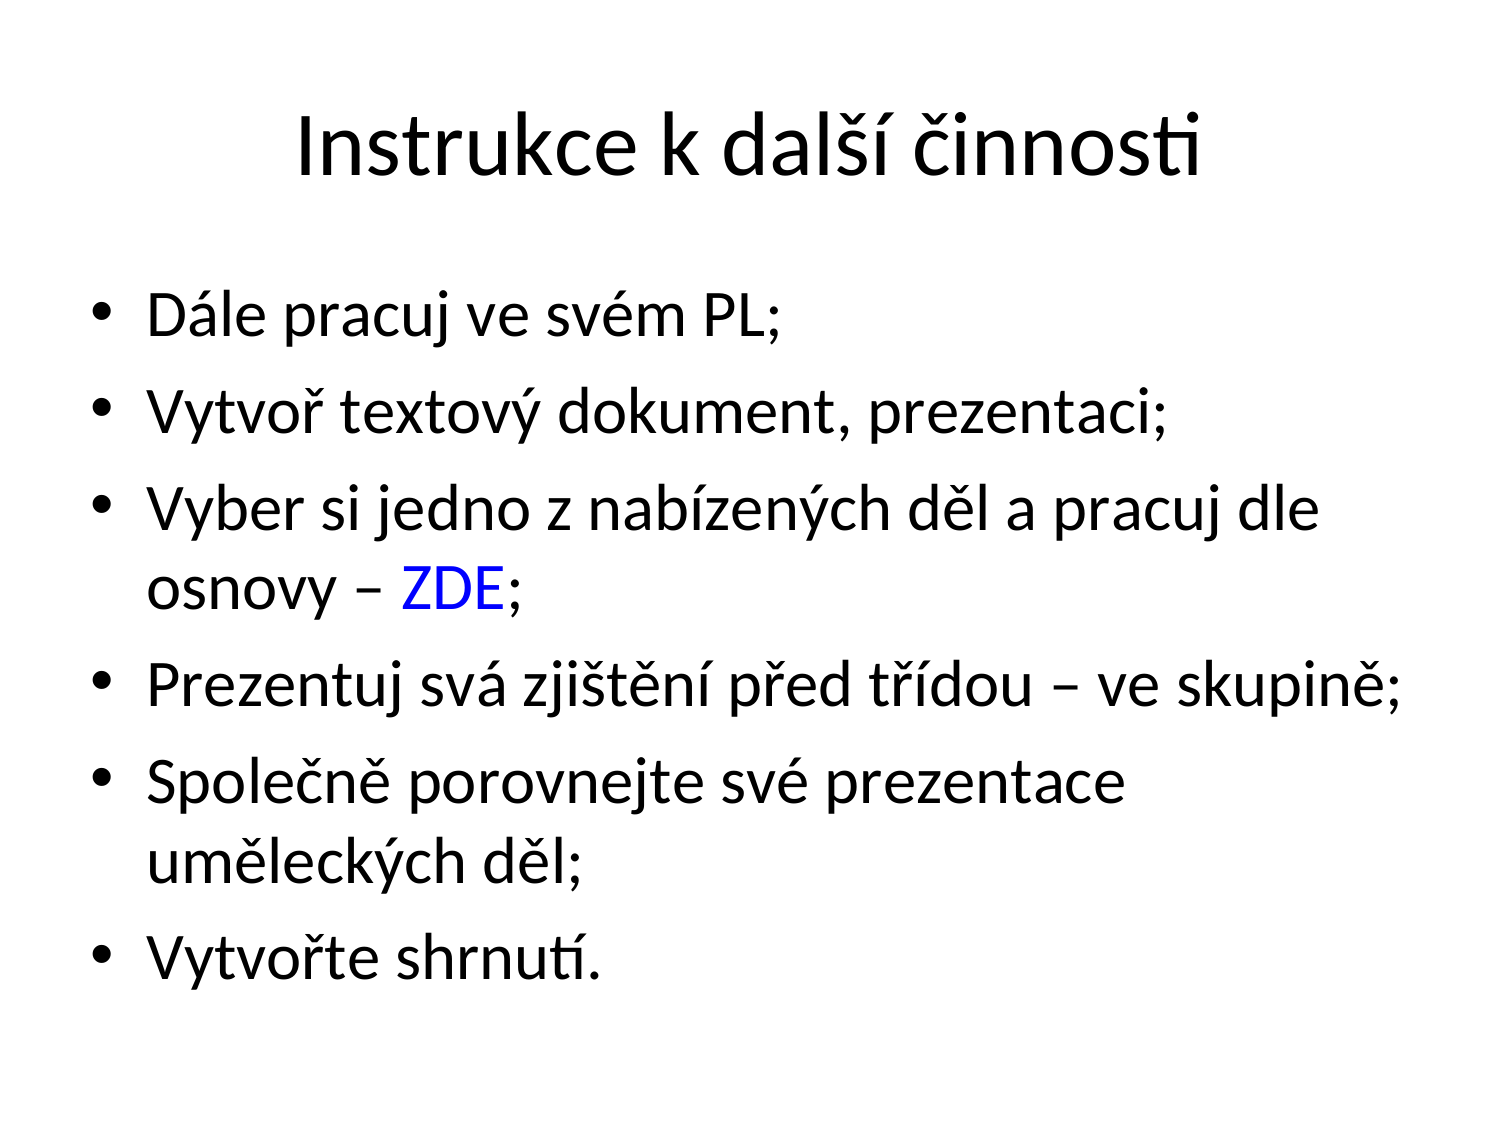

# Instrukce k další činnosti
Dále pracuj ve svém PL;
Vytvoř textový dokument, prezentaci;
Vyber si jedno z nabízených děl a pracuj dle osnovy – ZDE;
Prezentuj svá zjištění před třídou – ve skupině;
Společně porovnejte své prezentace uměleckých děl;
Vytvořte shrnutí.